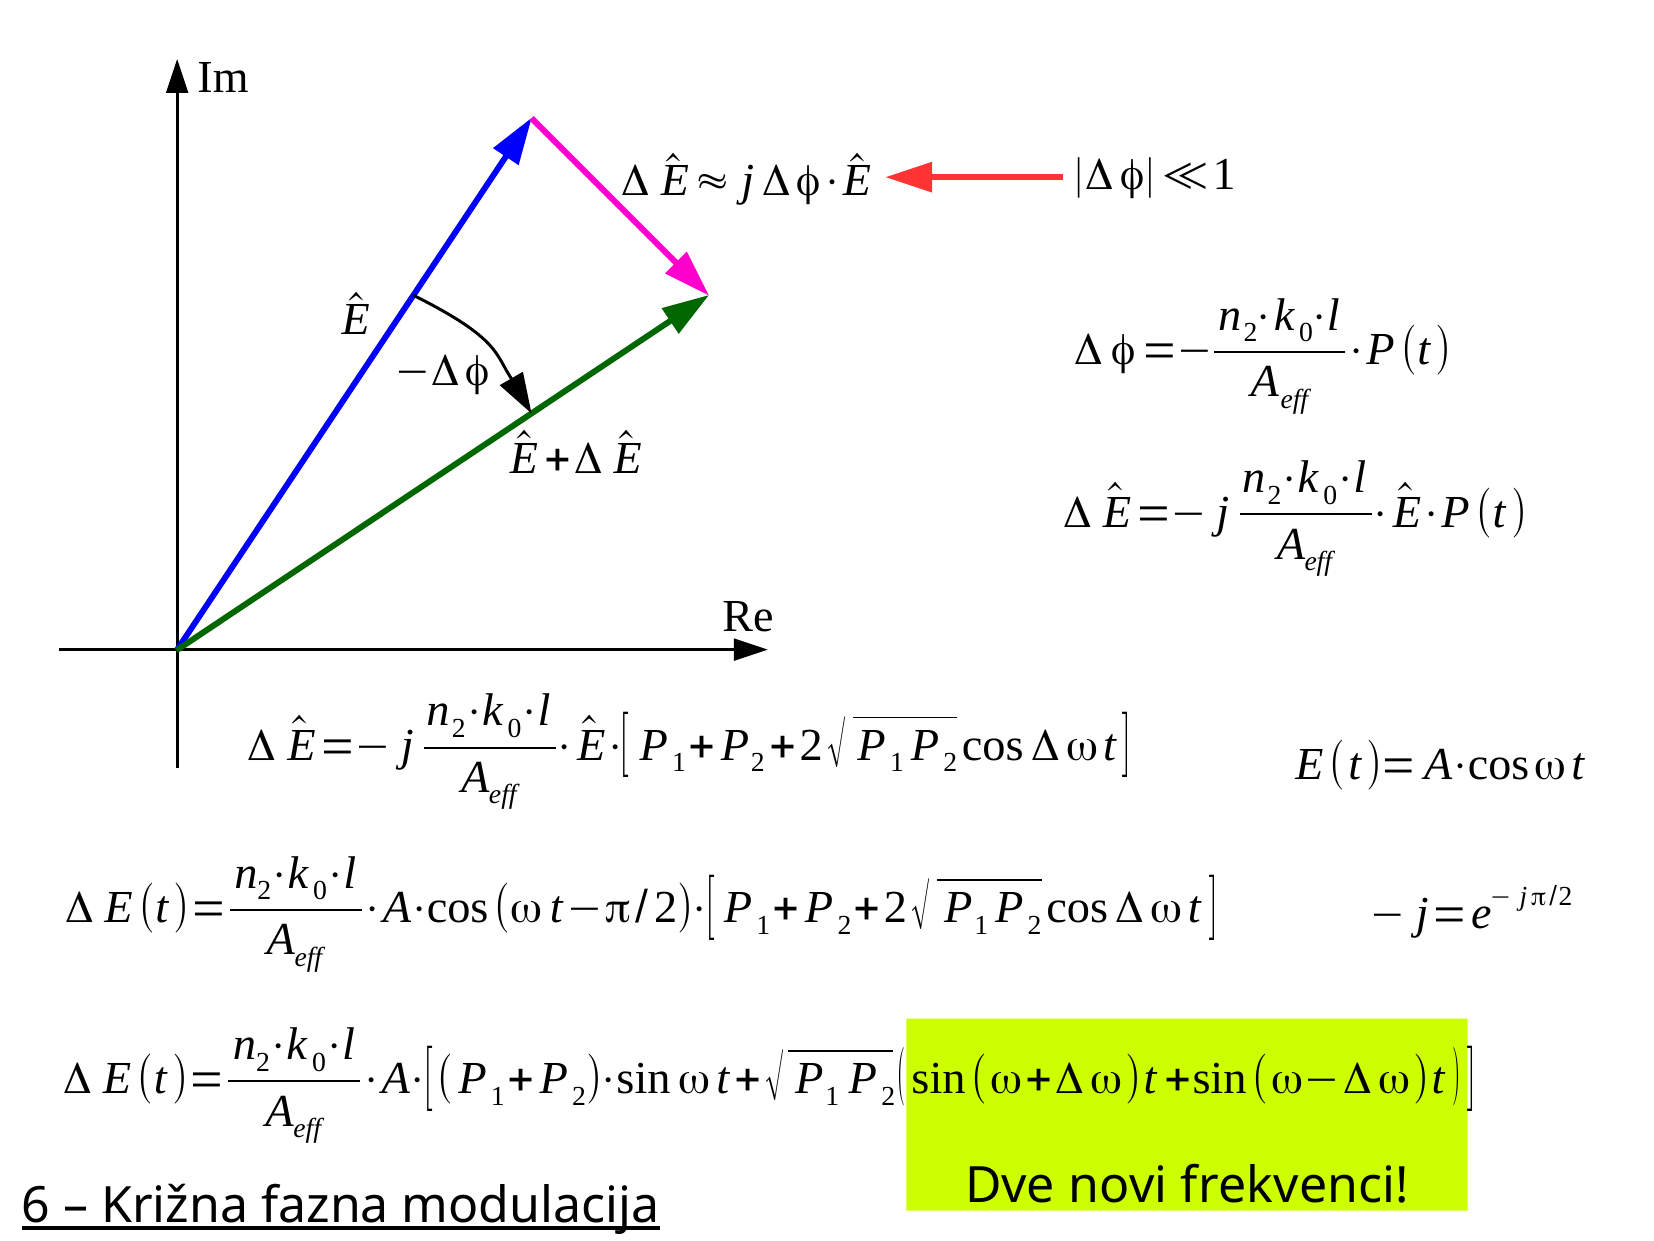

Dve novi frekvenci!
6 – Križna fazna modulacija